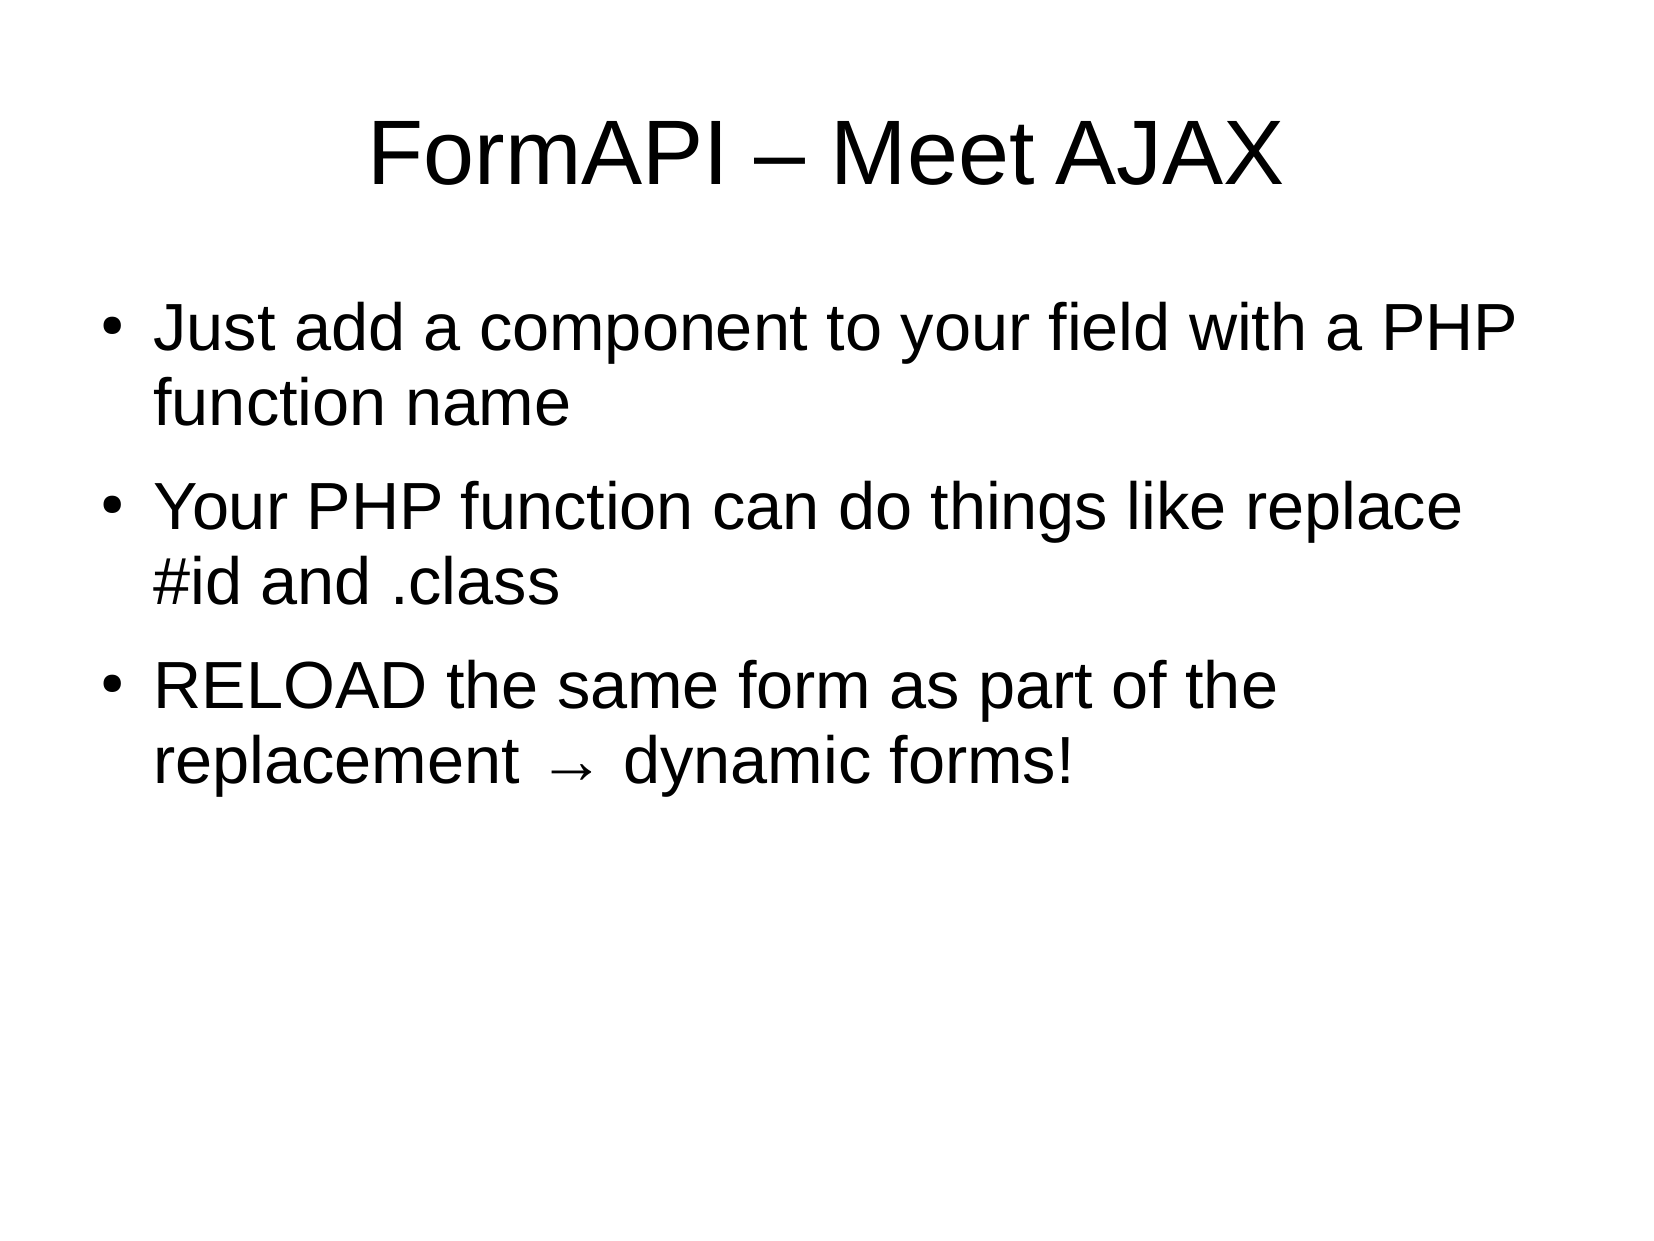

# FormAPI – Meet AJAX
Just add a component to your field with a PHP function name
Your PHP function can do things like replace #id and .class
RELOAD the same form as part of the replacement → dynamic forms!